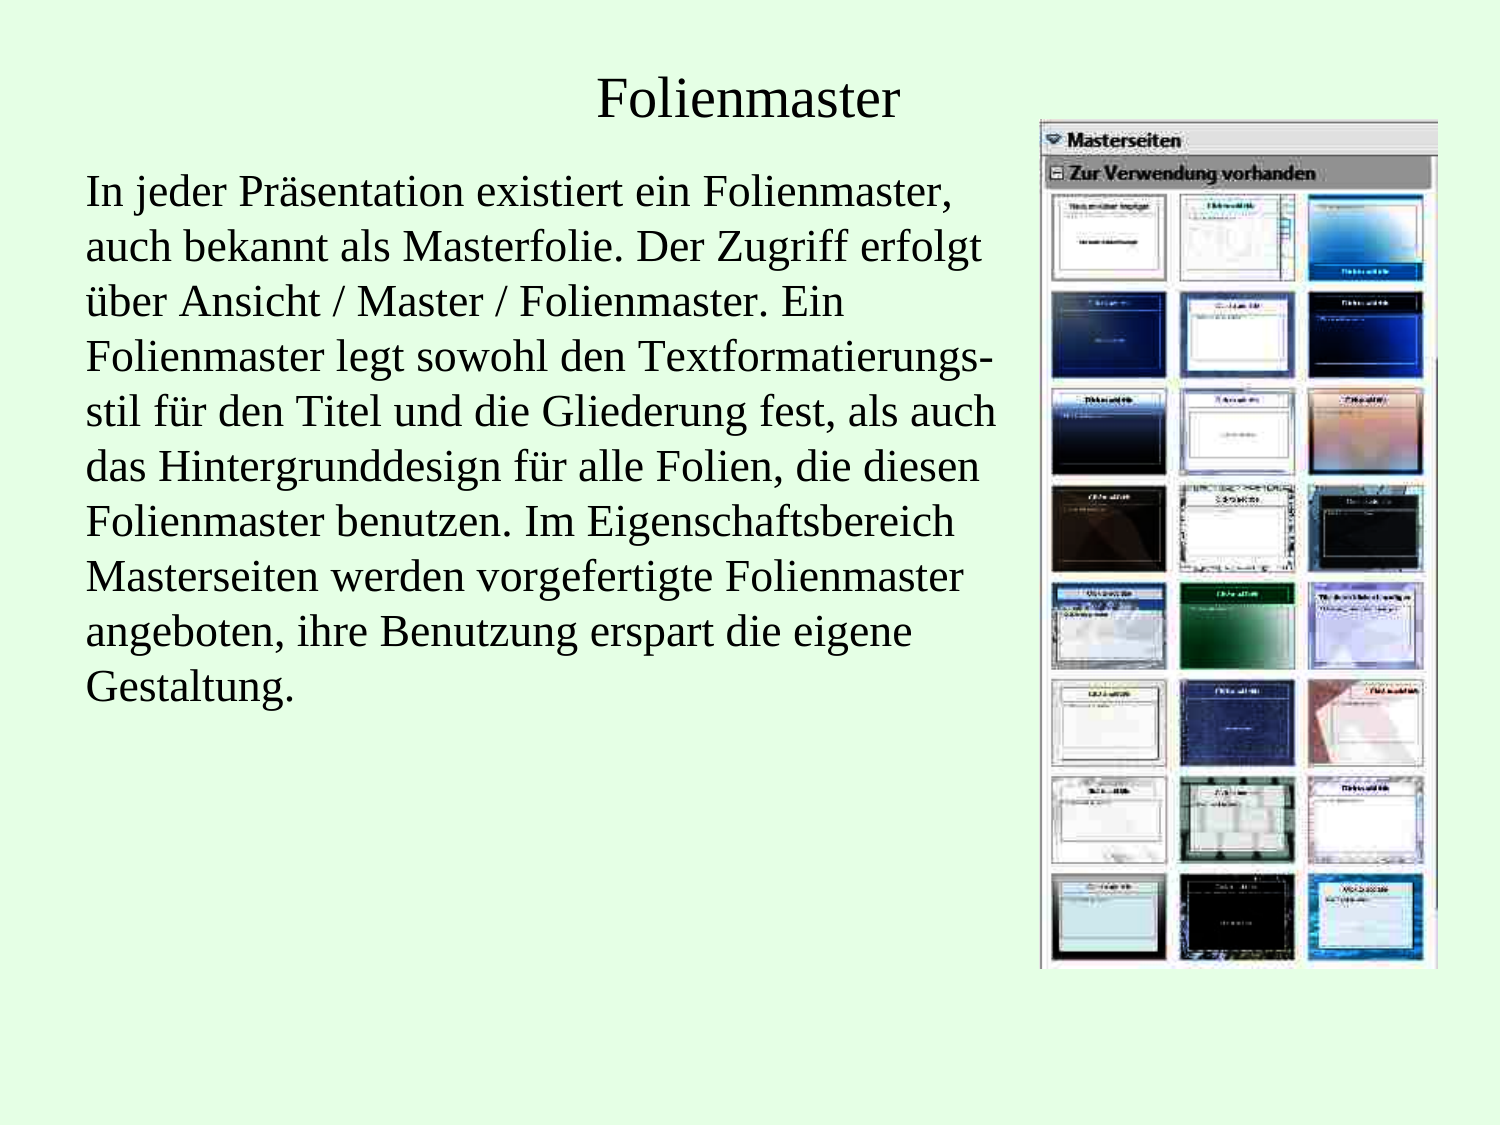

# Folienmaster
In jeder Präsentation existiert ein Folienmaster, auch bekannt als Masterfolie. Der Zugriff erfolgt über Ansicht / Master / Folienmaster. Ein Folienmaster legt sowohl den Textformatierungs-stil für den Titel und die Gliederung fest, als auch das Hintergrunddesign für alle Folien, die diesen Folienmaster benutzen. Im Eigenschaftsbereich Masterseiten werden vorgefertigte Folienmaster angeboten, ihre Benutzung erspart die eigene Gestaltung.